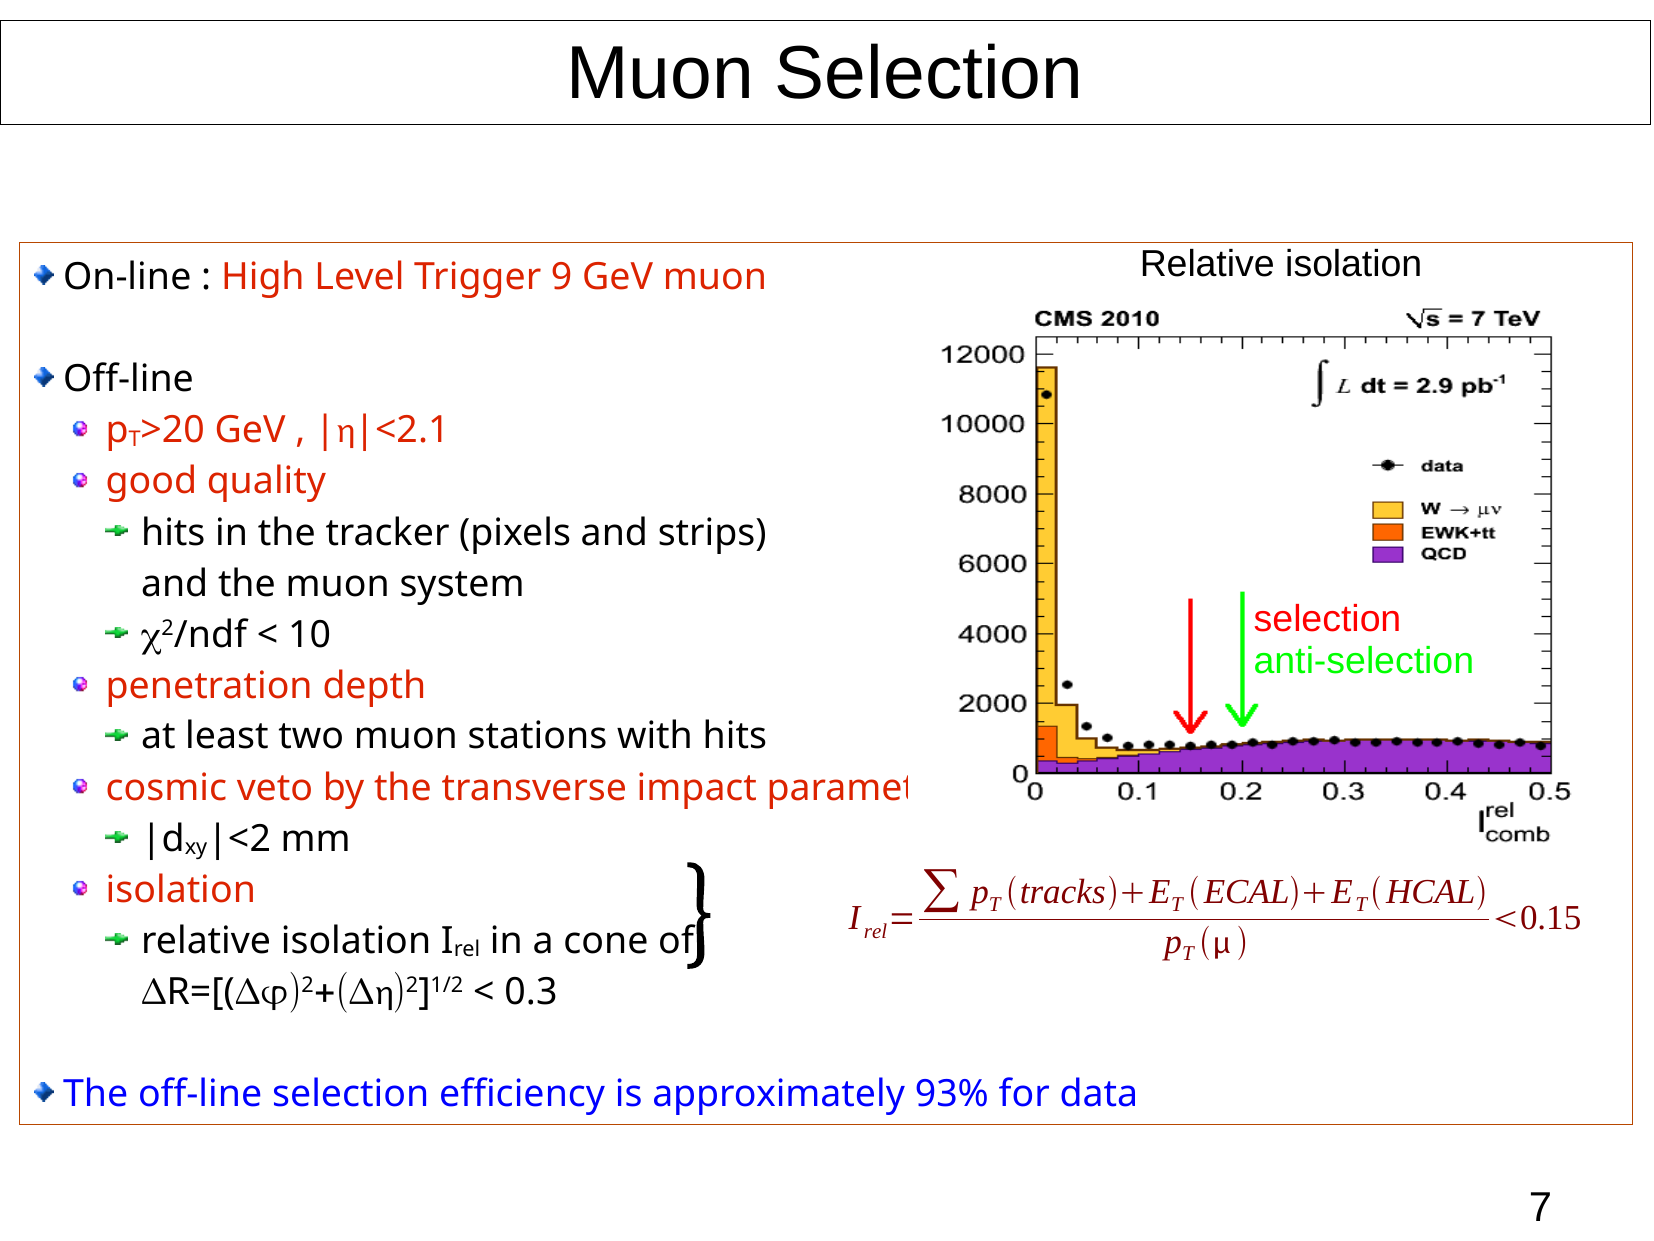

# Muon Selection
Relative isolation
 On-line : High Level Trigger 9 GeV muon
 Off-line
pT>20 GeV , ||<2.1
good quality
hits in the tracker (pixels and strips)
and the muon system
2/ndf < 10
penetration depth
at least two muon stations with hits
cosmic veto by the transverse impact parameter
|dxy|<2 mm
isolation
relative isolation Irel in a cone of
R=[()2+()2]1/2 < 0.3
 The off-line selection efficiency is approximately 93% for data
selection
anti-selection

Samples to be used for ICHEP (probably)
/Mu/Run2010A-Jun14thReReco_v1/RECO
/MinimumBias/Commissioning10-Jun14thReReco_v1/RECO
/Mu/Run2010A-PromptReco-vx/RECO (v =2,4; "2" and "4" are CMSSW_3_6_1_X )
Requiring two global muons
with the Pt >20 GeV, |eta| < 2.1 and isolation cut (trkIso<3.0), and
60<M<120 GeV. HLT_Mu9 is also applied.
From tag and probe :
iso efficiency: 0.9875 +/- 0.0006
eff StandAlone (after Isocut) : 0.9869+/-0.0007
eff Tracker (after Isocut) : 0.9992+/-0.0002
the combined efficiency (from both muons) : eff = (eff_sta * eff_trk * eff_iso)^2
Samples to be used for ICHEP (probably)
/Mu/Run2010A-Jun14thReReco_v1/RECO
/MinimumBias/Commissioning10-Jun14thReReco_v1/RECO
/Mu/Run2010A-PromptReco-vx/RECO (v =2,4; "2" and "4" are CMSSW_3_6_1_X )
Requiring two global muons
with the Pt >20 GeV, |eta| < 2.1 and isolation cut (trkIso<3.0), and
60<M<120 GeV. HLT_Mu9 is also applied.
From tag and probe :
iso efficiency: 0.9875 +/- 0.0006
eff StandAlone (after Isocut) : 0.9869+/-0.0007
eff Tracker (after Isocut) : 0.9992+/-0.0002
the combined efficiency (from both muons) : eff = (eff_sta * eff_trk * eff_iso)^2